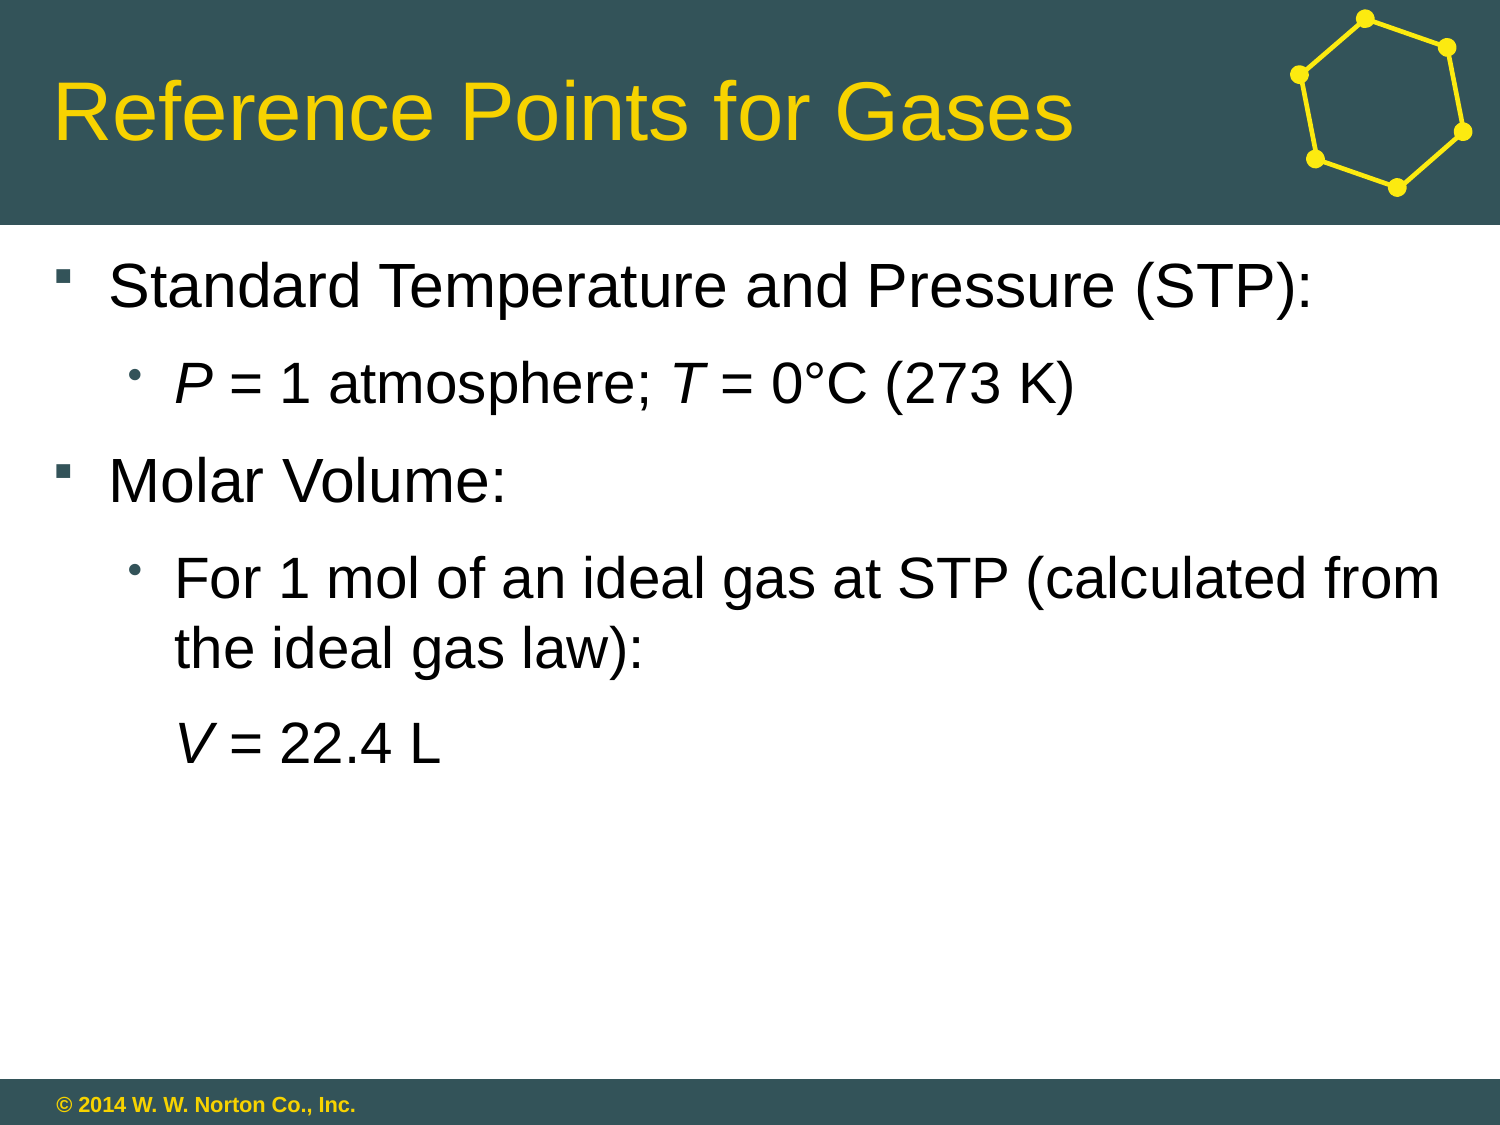

# Reference Points for Gases
Standard Temperature and Pressure (STP):
P = 1 atmosphere; T = 0°C (273 K)
Molar Volume:
For 1 mol of an ideal gas at STP (calculated from the ideal gas law):
	V = 22.4 L